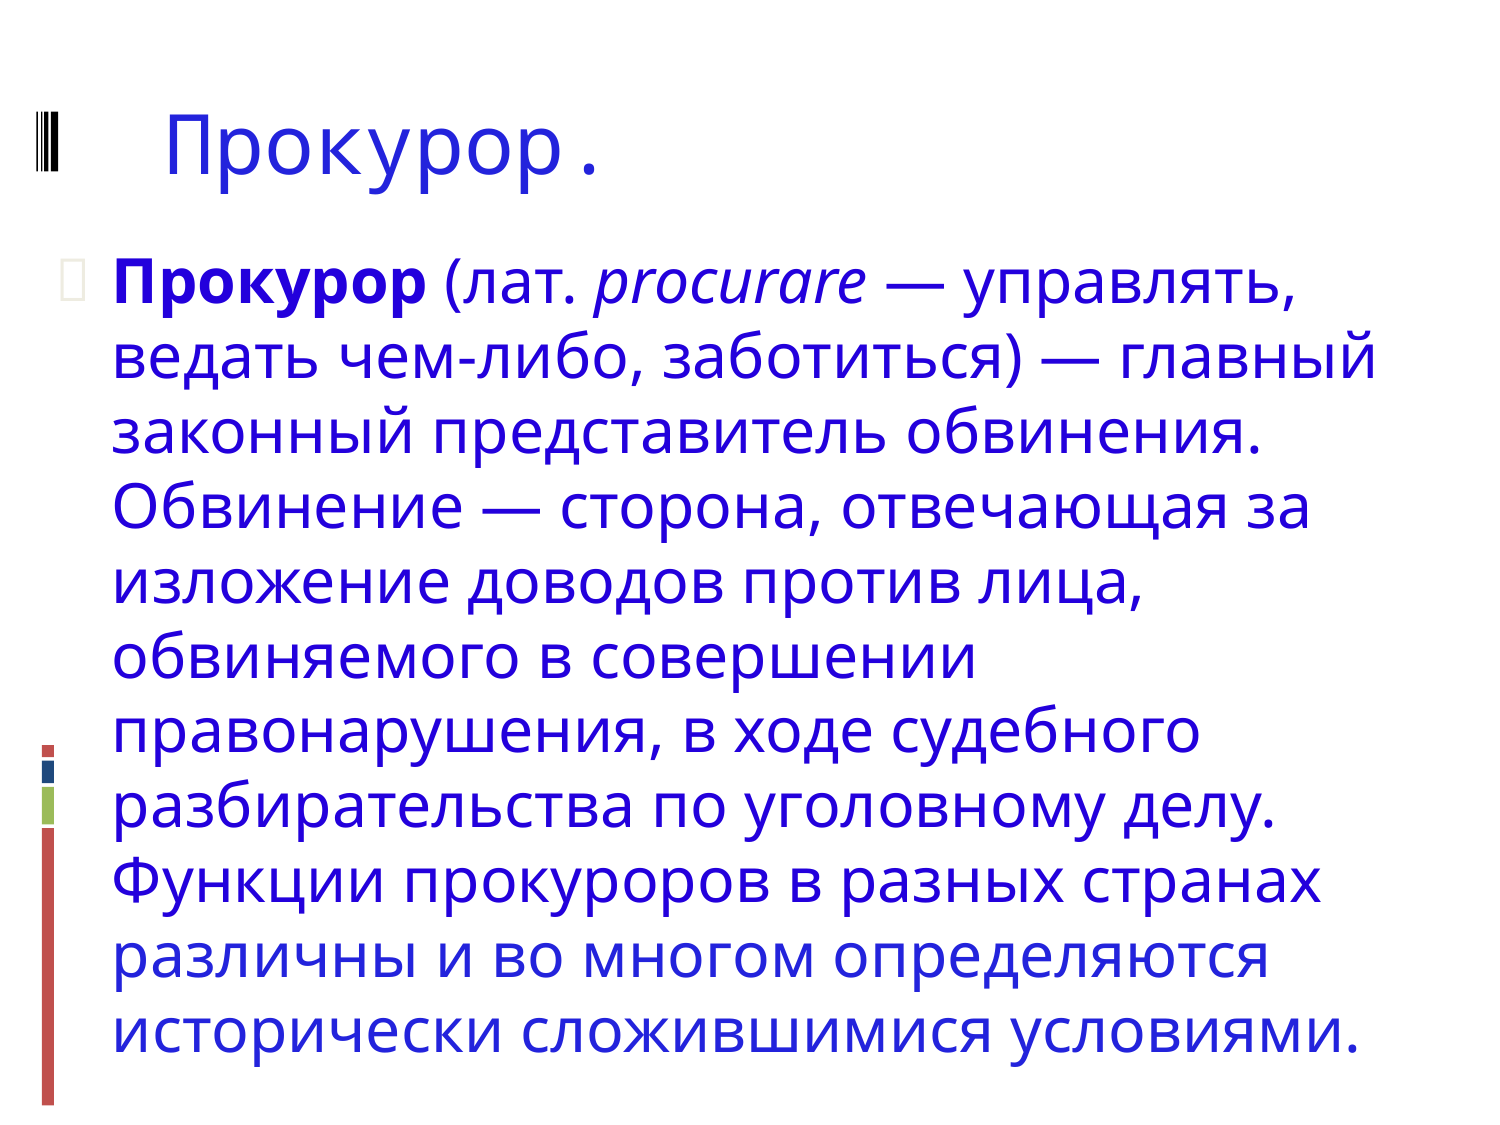

# Прокурор.
Прокурор (лат. procurare — управлять, ведать чем-либо, заботиться) — главный законный представитель обвинения. Обвинение — сторона, отвечающая за изложение доводов против лица, обвиняемого в совершении правонарушения, в ходе судебного разбирательства по уголовному делу. Функции прокуроров в разных странах различны и во многом определяются исторически сложившимися условиями.